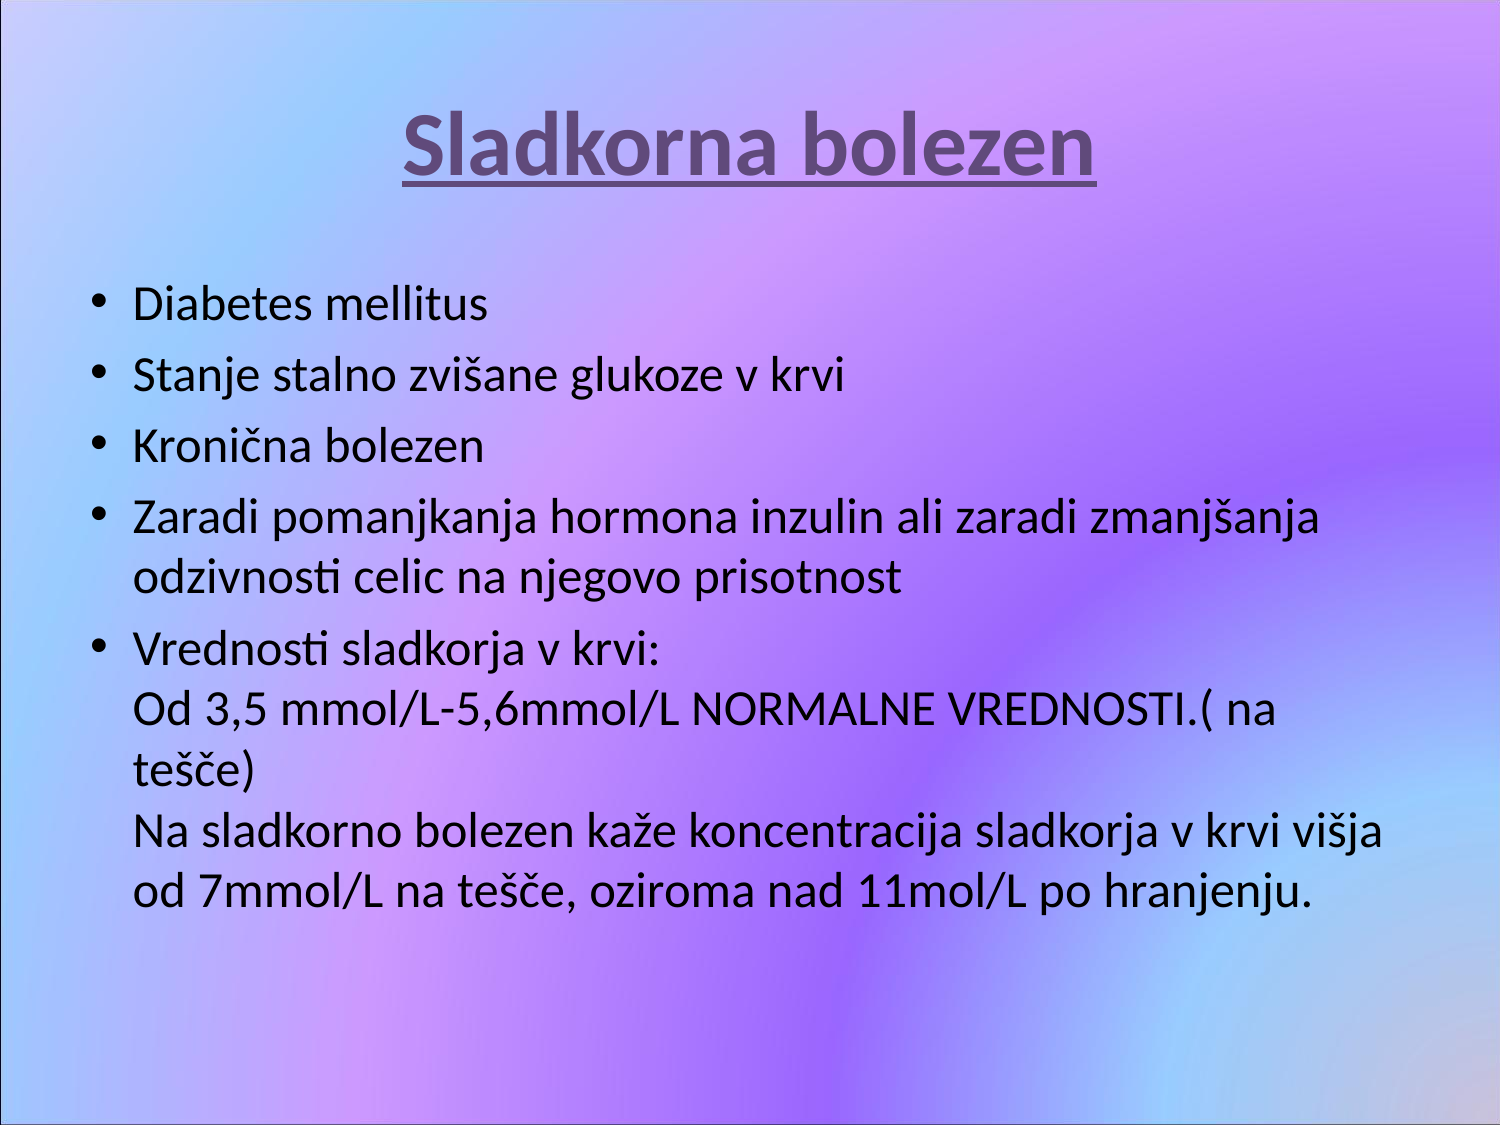

# Sladkorna bolezen
Diabetes mellitus
Stanje stalno zvišane glukoze v krvi
Kronična bolezen
Zaradi pomanjkanja hormona inzulin ali zaradi zmanjšanja odzivnosti celic na njegovo prisotnost
Vrednosti sladkorja v krvi:
Od 3,5 mmol/L-5,6mmol/L NORMALNE VREDNOSTI.( na tešče)
Na sladkorno bolezen kaže koncentracija sladkorja v krvi višja od 7mmol/L na tešče, oziroma nad 11mol/L po hranjenju.